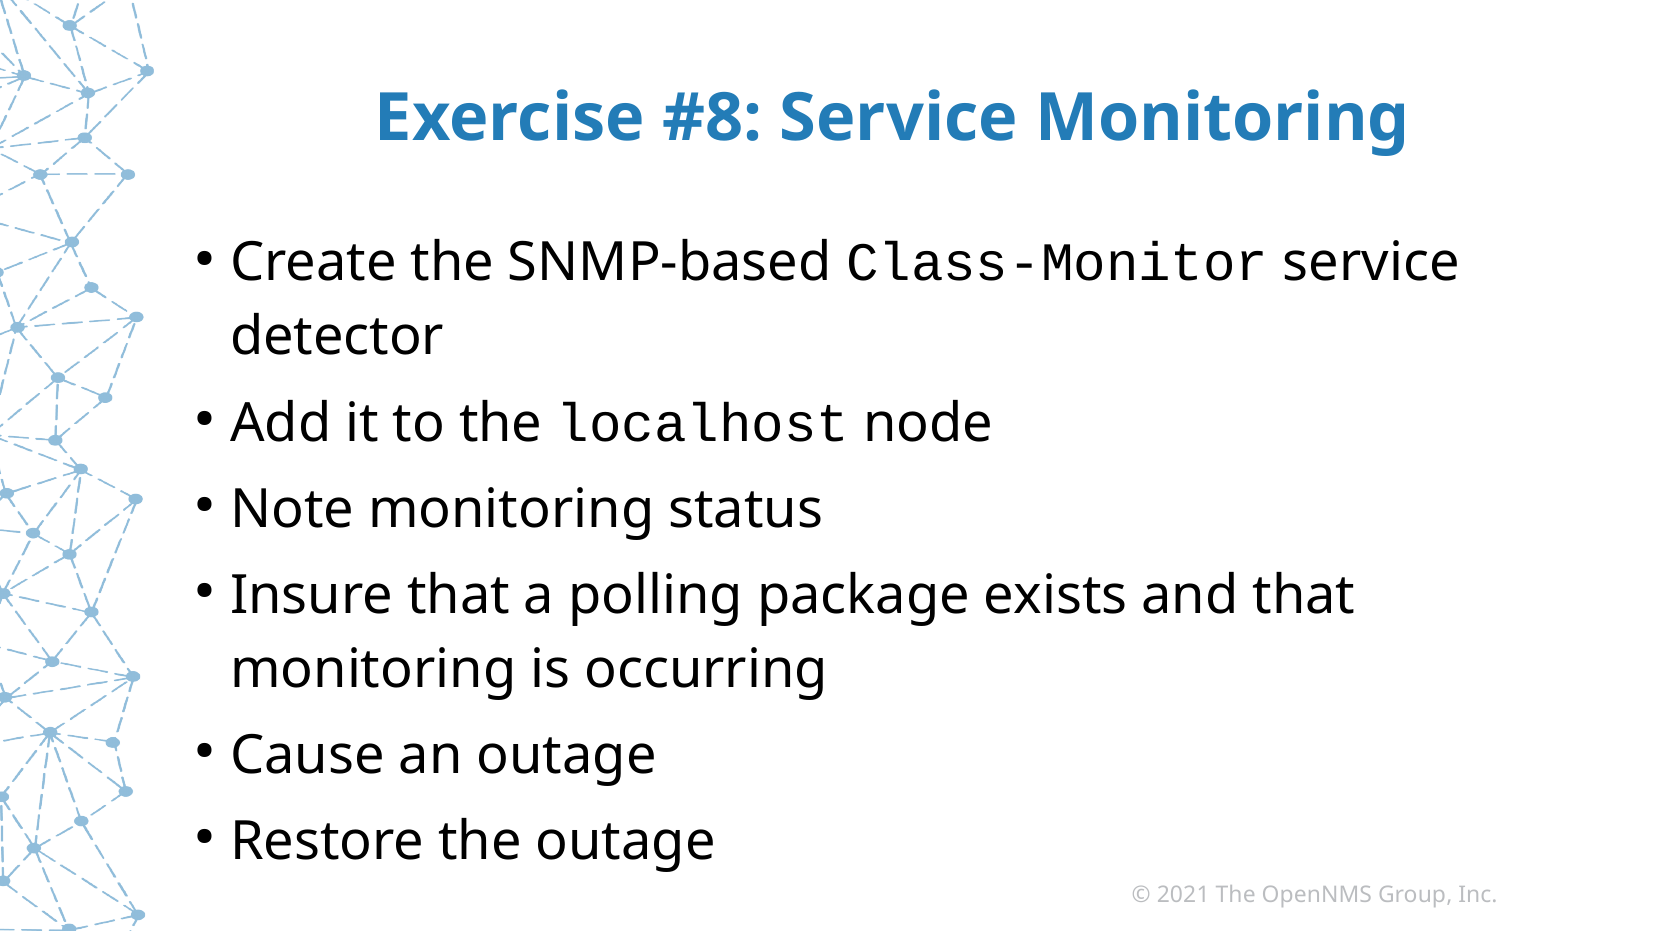

# Exercise #8: Service Monitoring
Create the SNMP-based Class-Monitor service detector
Add it to the localhost node
Note monitoring status
Insure that a polling package exists and that monitoring is occurring
Cause an outage
Restore the outage